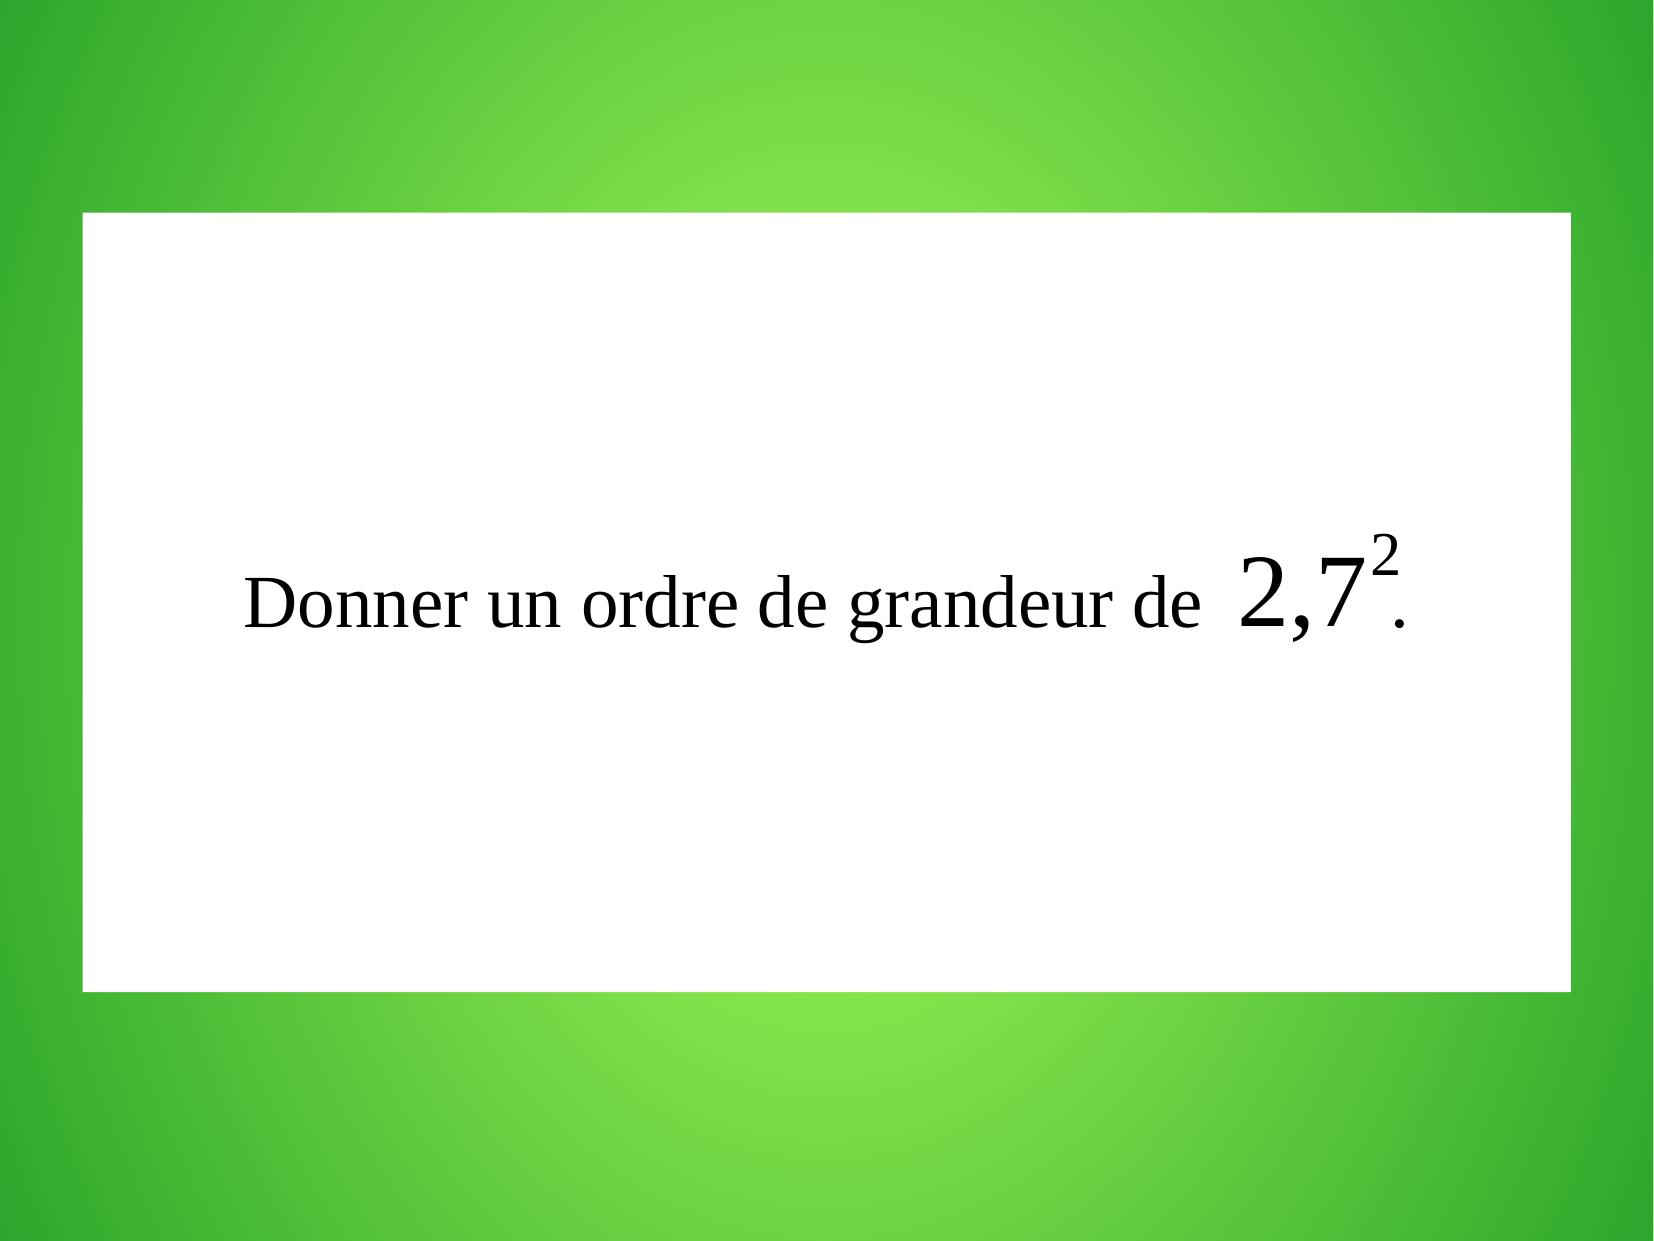

Donner un ordre de grandeur de .